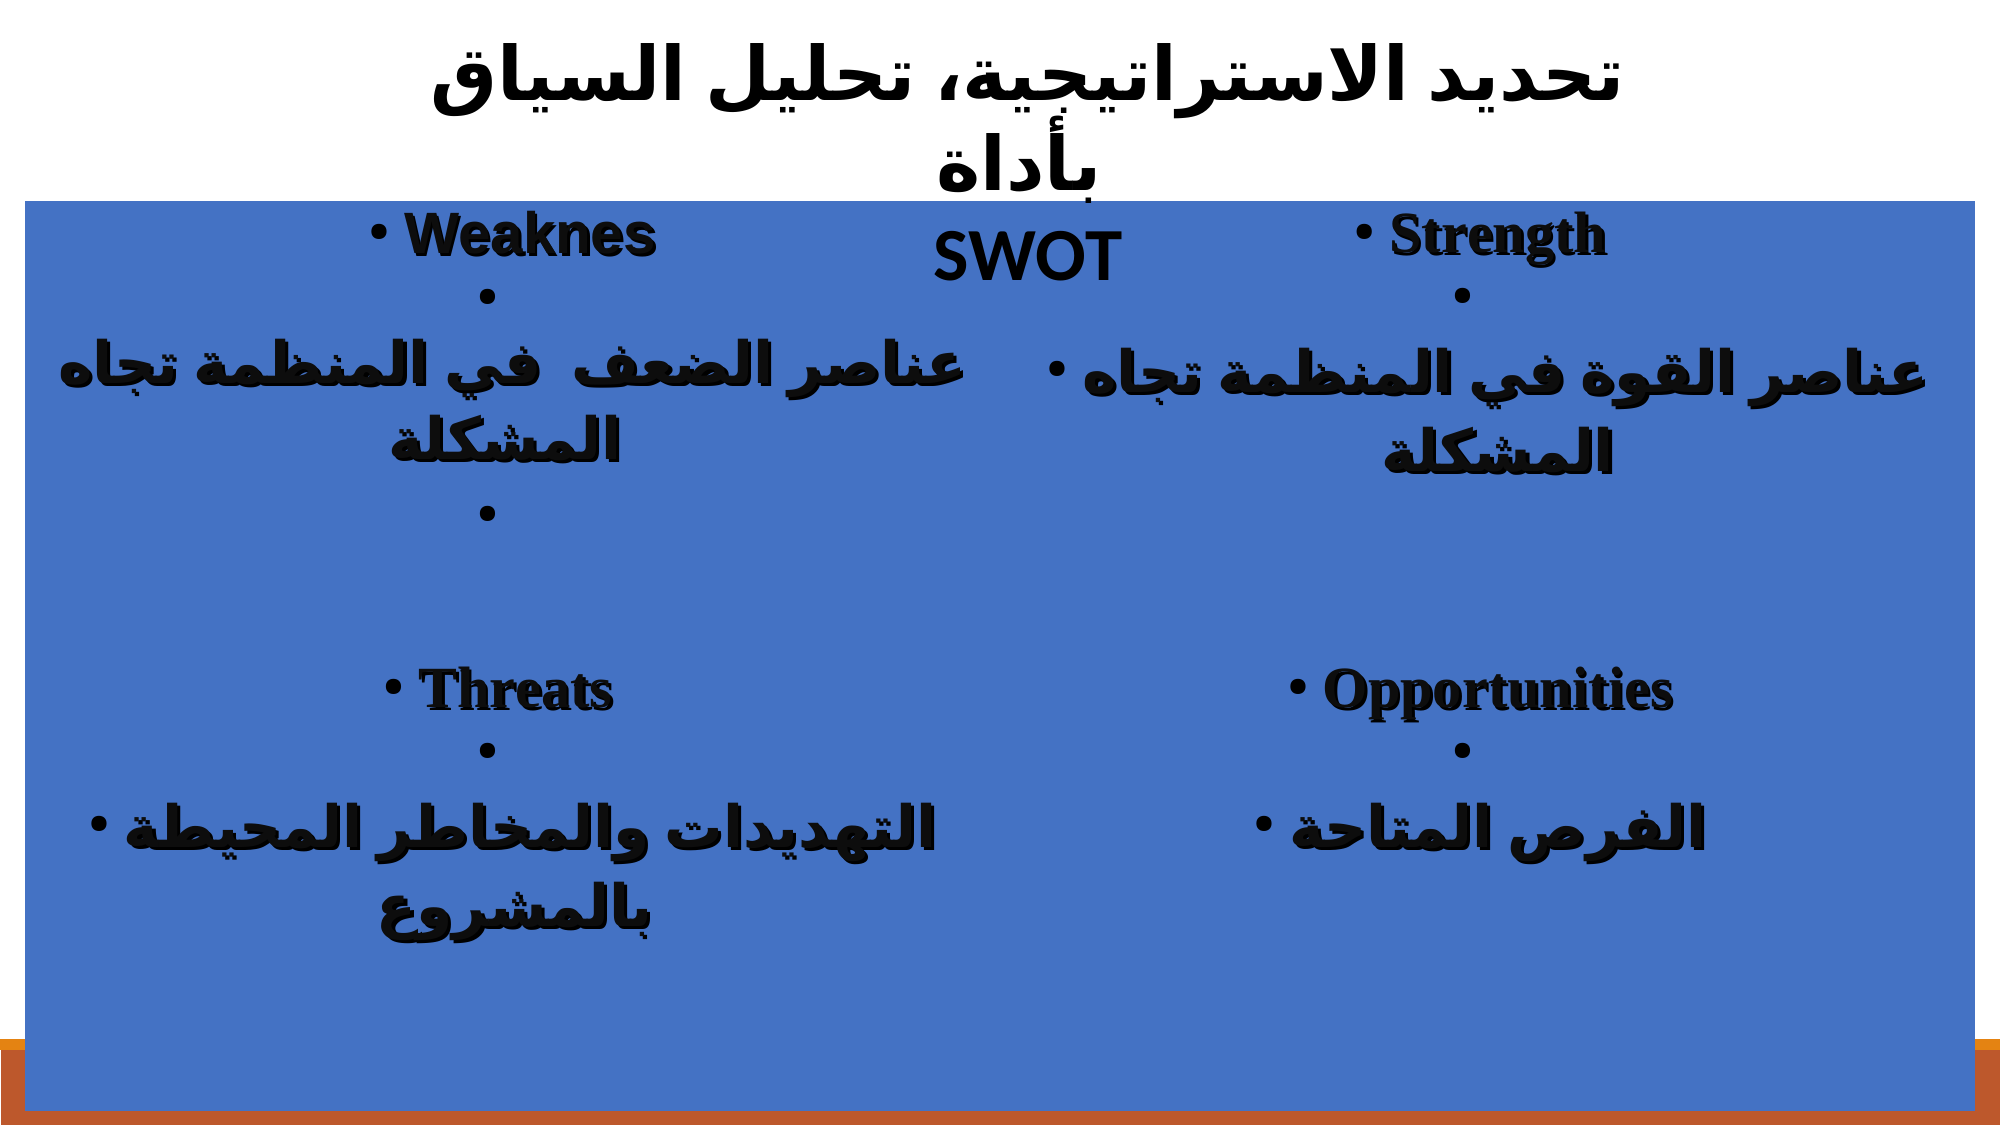

تحديد الاستراتيجية، تحليل السياق بأداة
SWOT
| Weaknes عناصر الضعف في المنظمة تجاه المشكلة | Strength عناصر القوة في المنظمة تجاه المشكلة |
| --- | --- |
| Threats التهديدات والمخاطر المحيطة بالمشروع | Opportunities الفرص المتاحة |